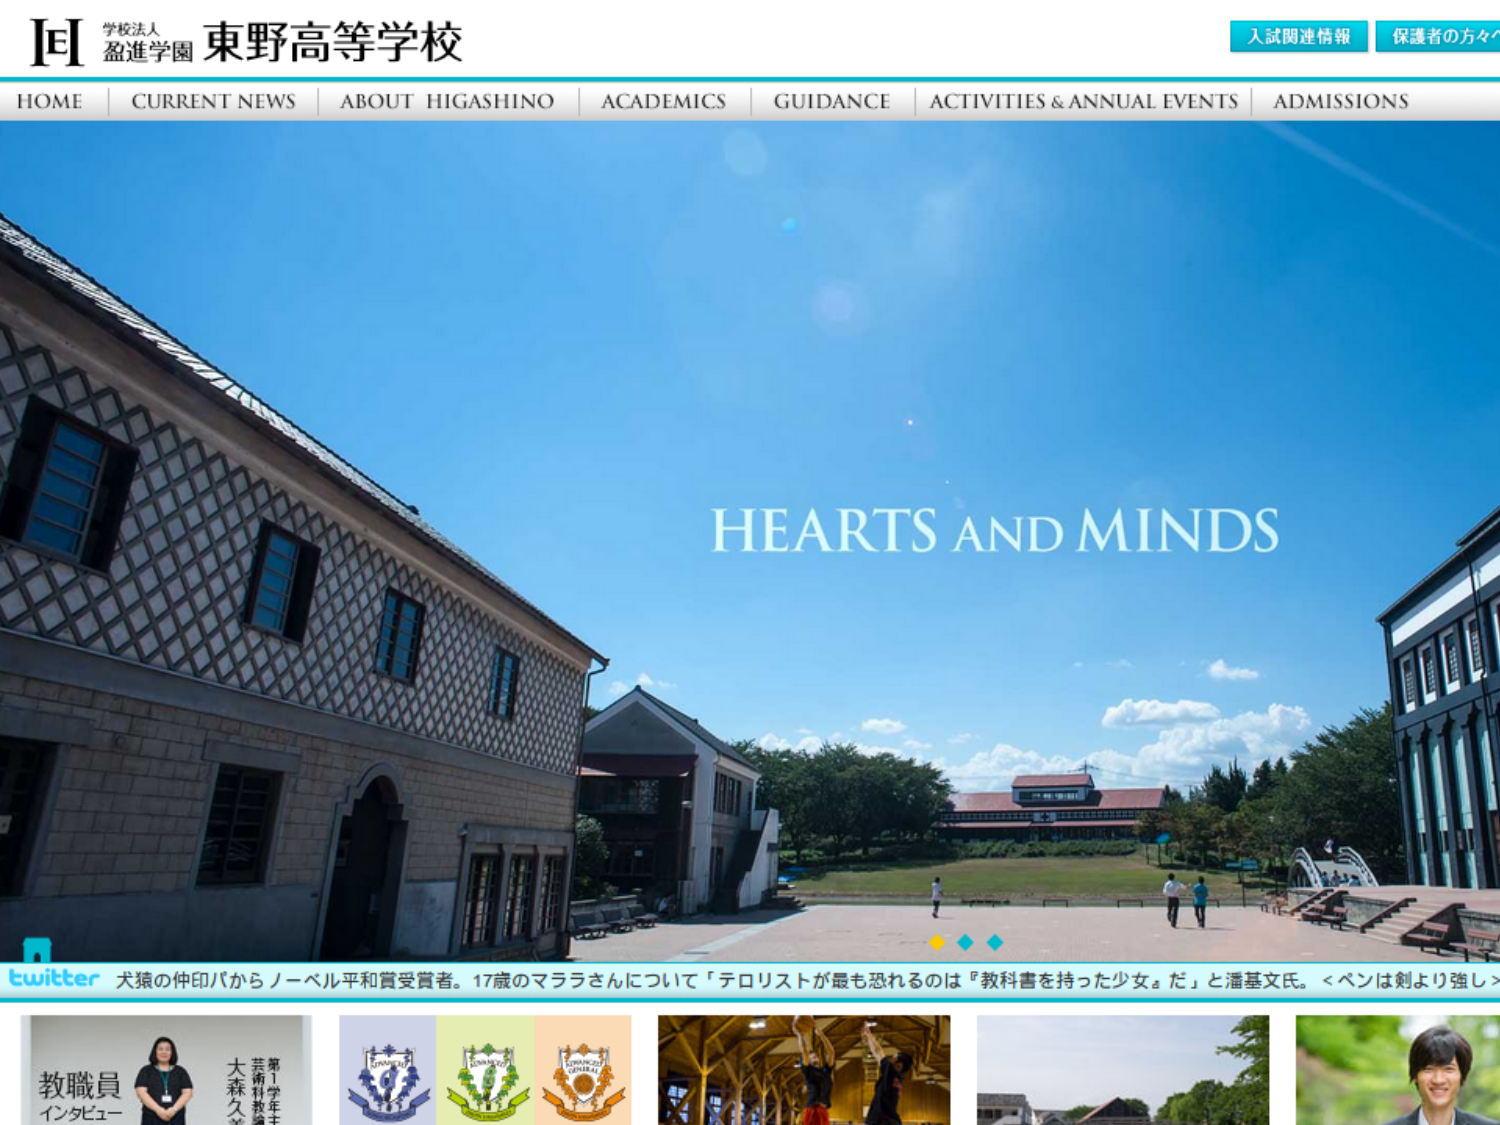

# The Eishin Higashino high school campus by Christopher Alexander opened in 1985
Systems Coevolving: Sciences, Service, Smarter, Cognitive
February 2016
79